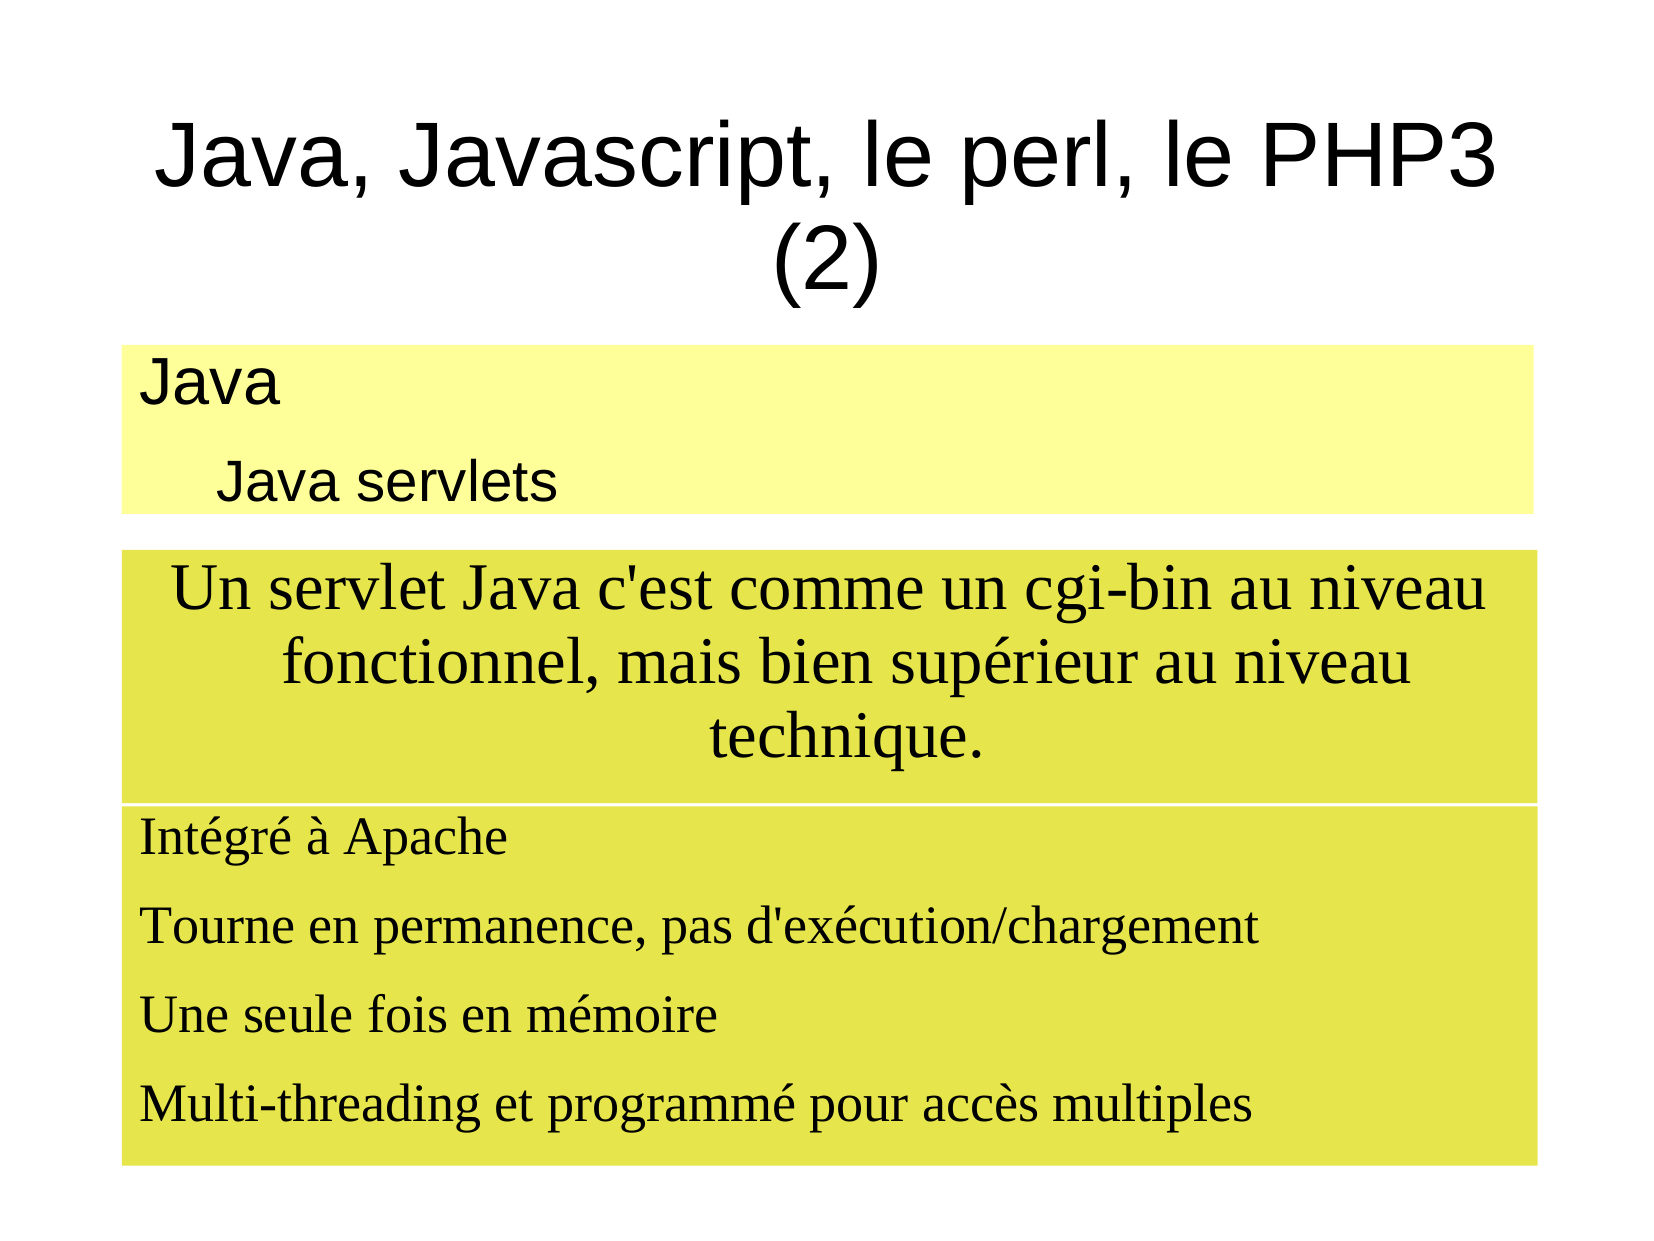

# Java, Javascript, le perl, le PHP3 (2)
Java
Java servlets
Un servlet Java c'est comme un cgi-bin au niveau fonctionnel, mais bien supérieur au niveau technique.
Intégré à Apache
Tourne en permanence, pas d'exécution/chargement
Une seule fois en mémoire
Multi-threading et programmé pour accès multiples